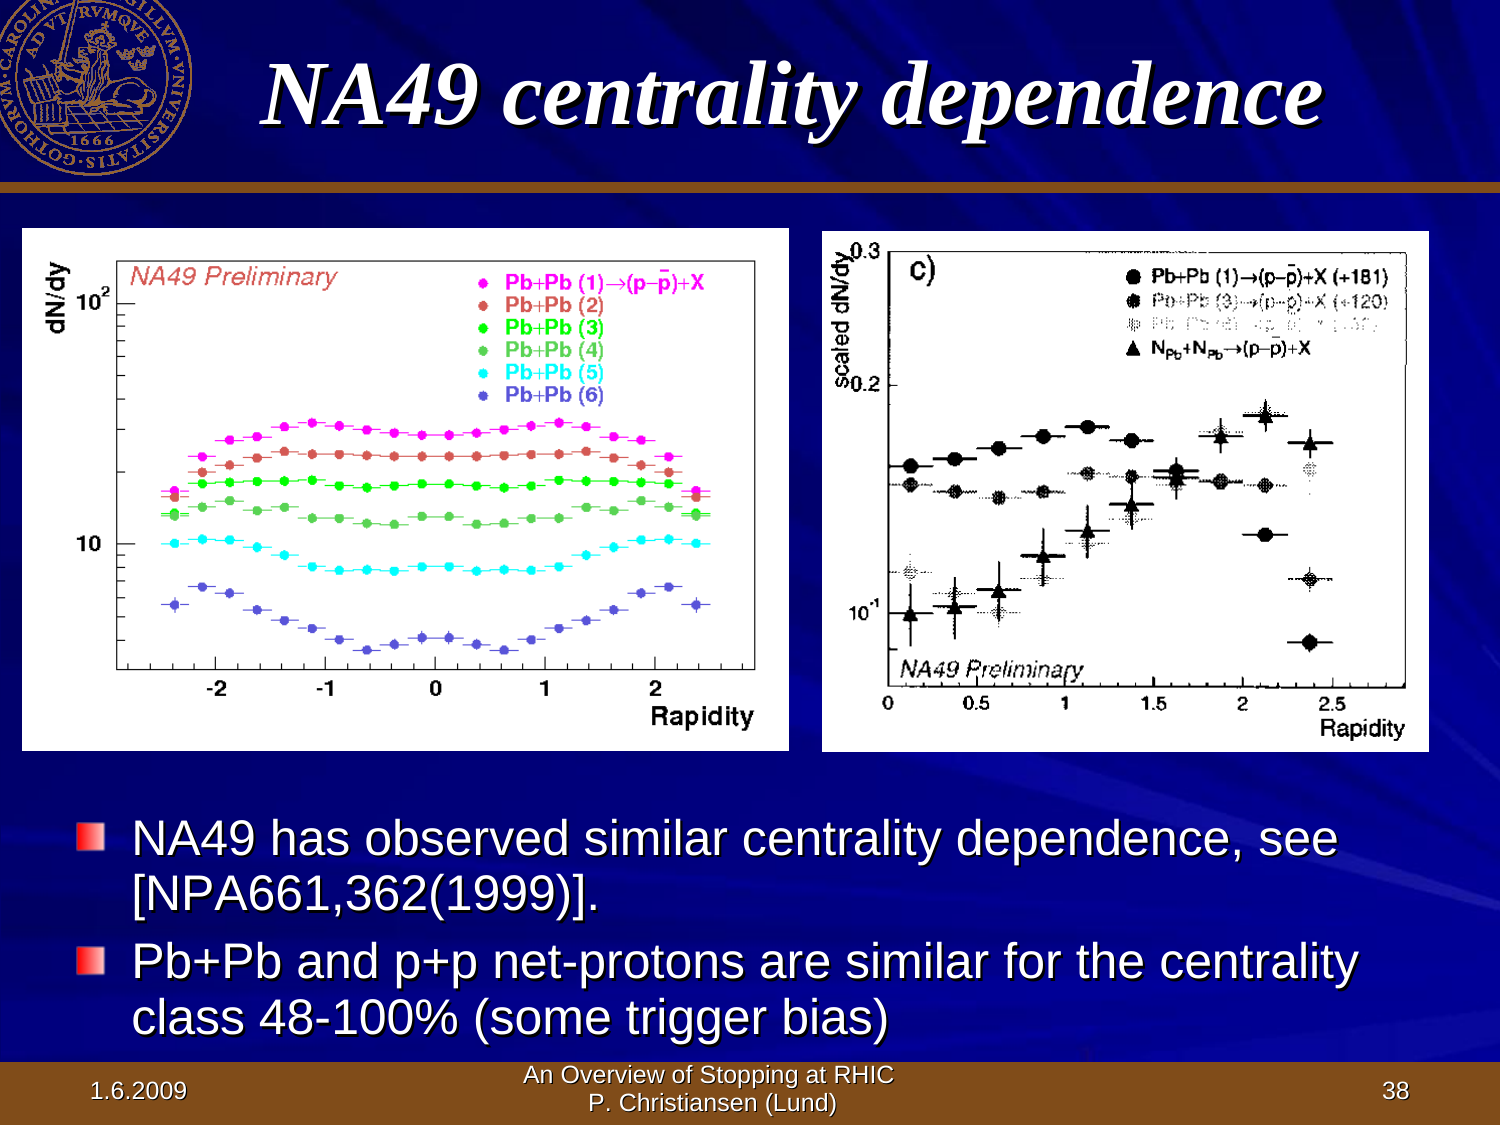

# NA49 centrality dependence
NA49 has observed similar centrality dependence, see [NPA661,362(1999)].
Pb+Pb and p+p net-protons are similar for the centrality class 48-100% (some trigger bias)
38